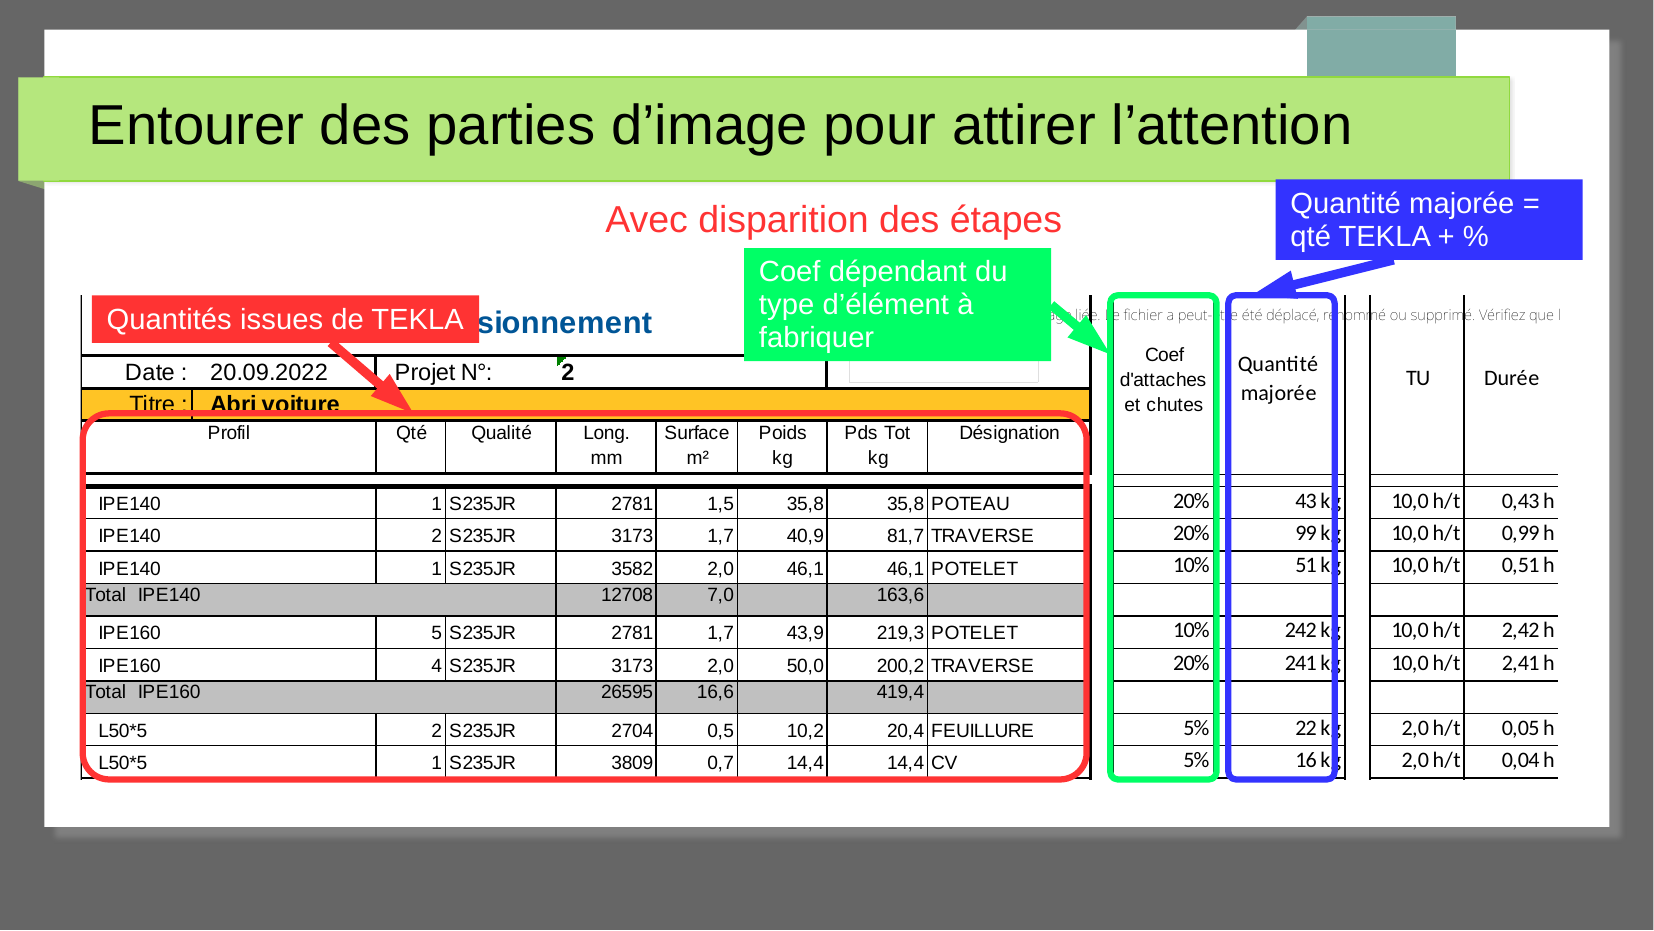

# Entourer des parties d’image pour attirer l’attention
Quantité majorée = qté TEKLA + %
Avec disparition des étapes
Coef dépendant du type d’élément à fabriquer
Quantités issues de TEKLA